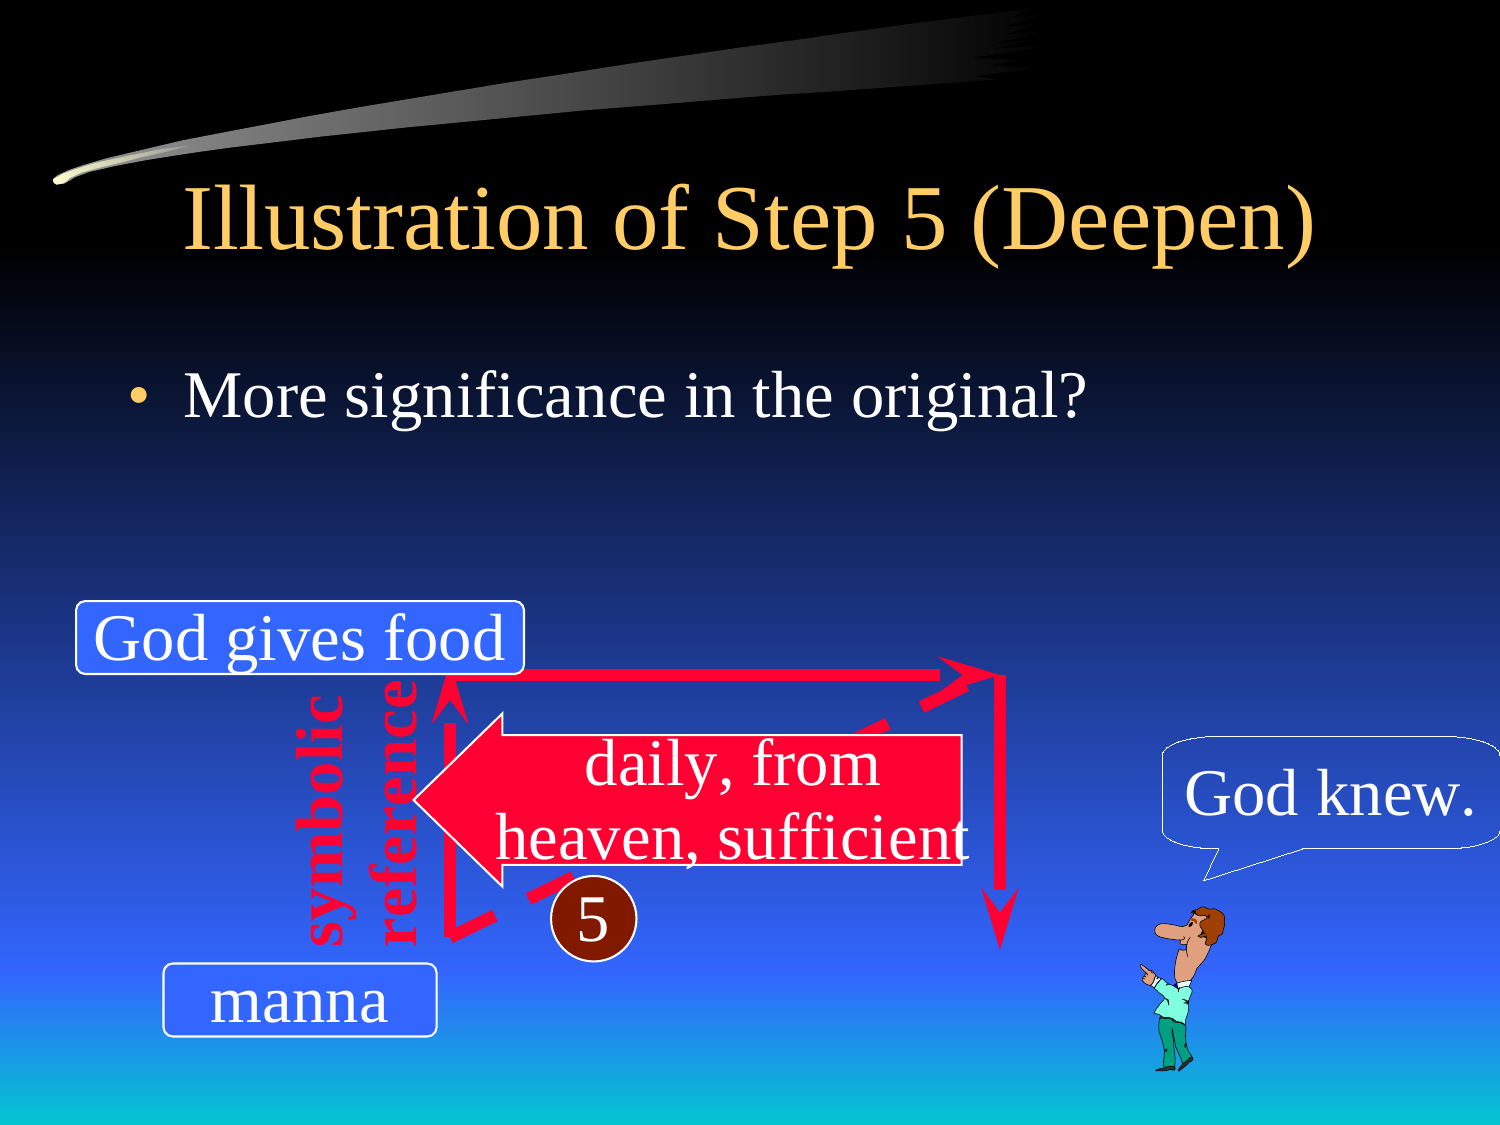

# Illustration of Step 5 (Deepen)
More significance in the original?
God gives food
symbolic reference
daily, from
heaven, sufficient
God knew.
5
manna